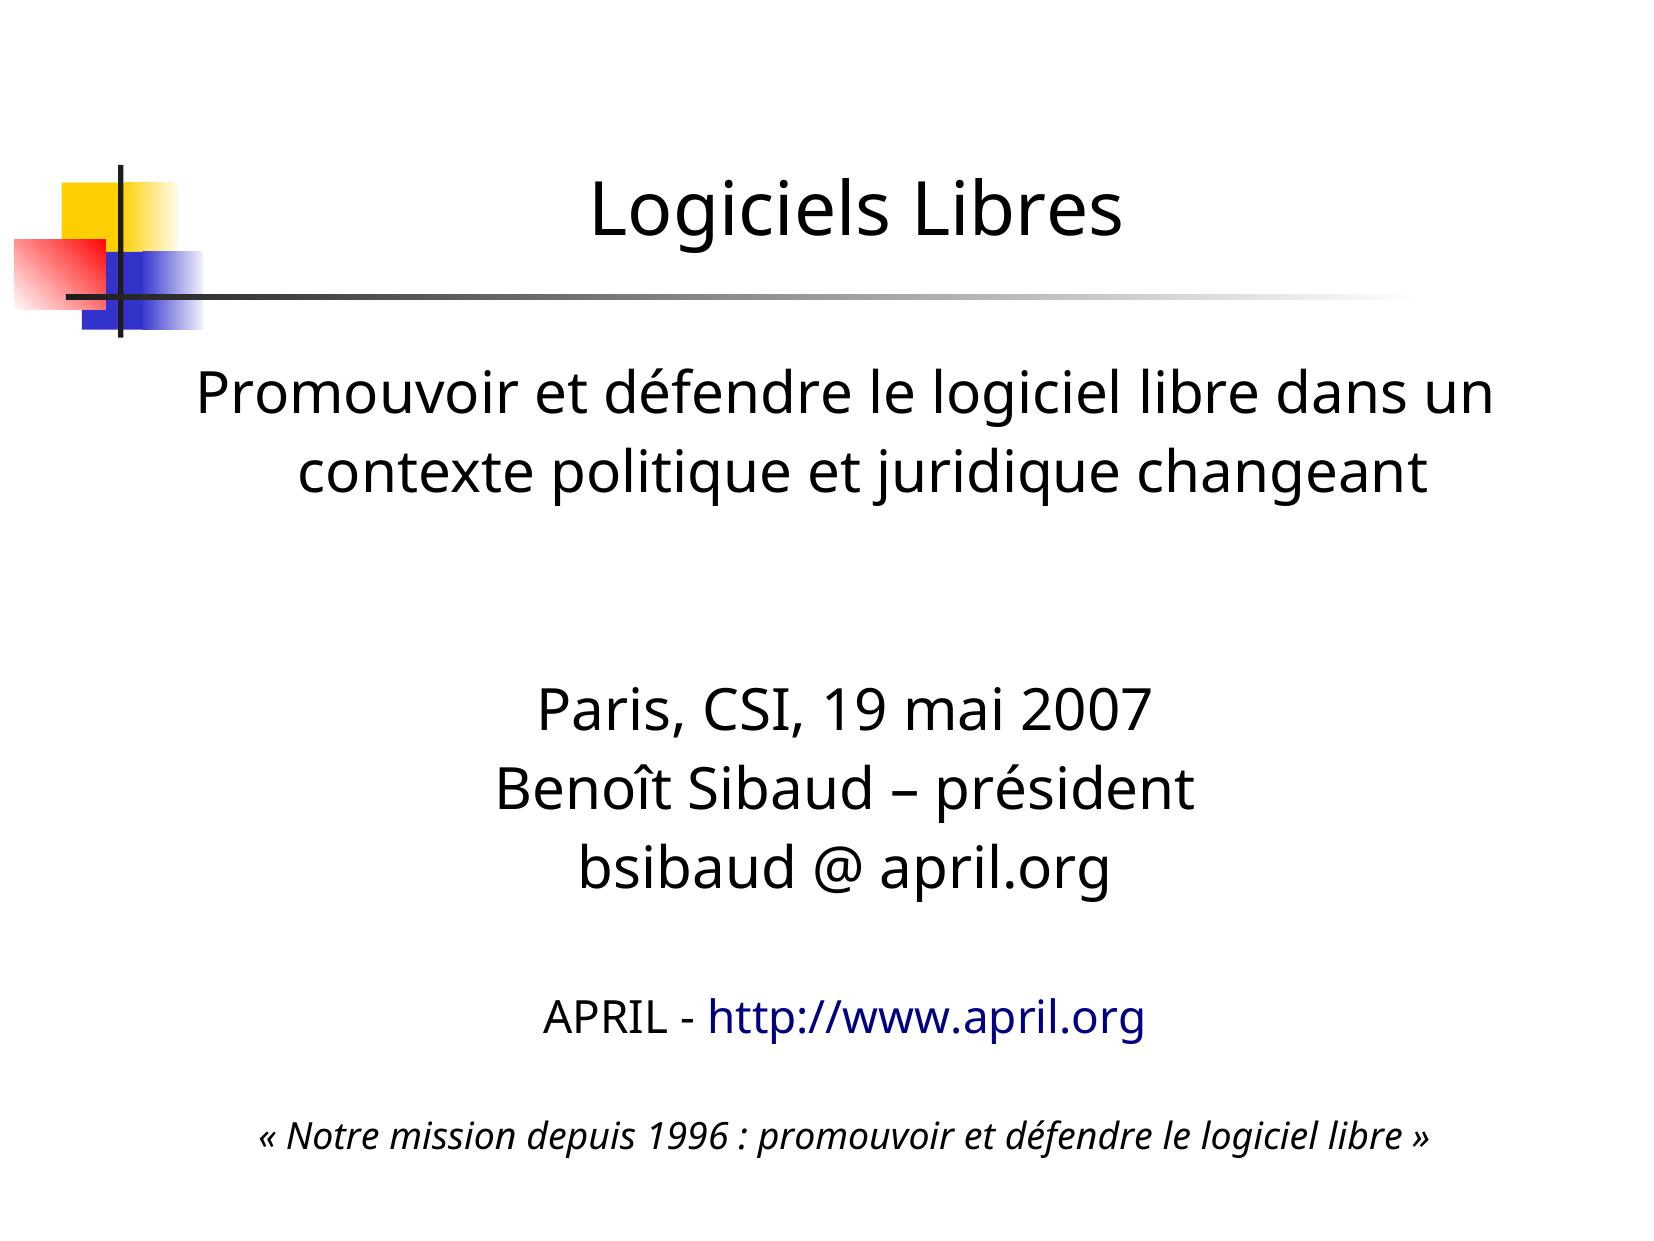

# Logiciels Libres
Promouvoir et défendre le logiciel libre dans un contexte politique et juridique changeant
Paris, CSI, 19 mai 2007
Benoît Sibaud – président
bsibaud @ april.org
APRIL - http://www.april.org
« Notre mission depuis 1996 : promouvoir et défendre le logiciel libre »